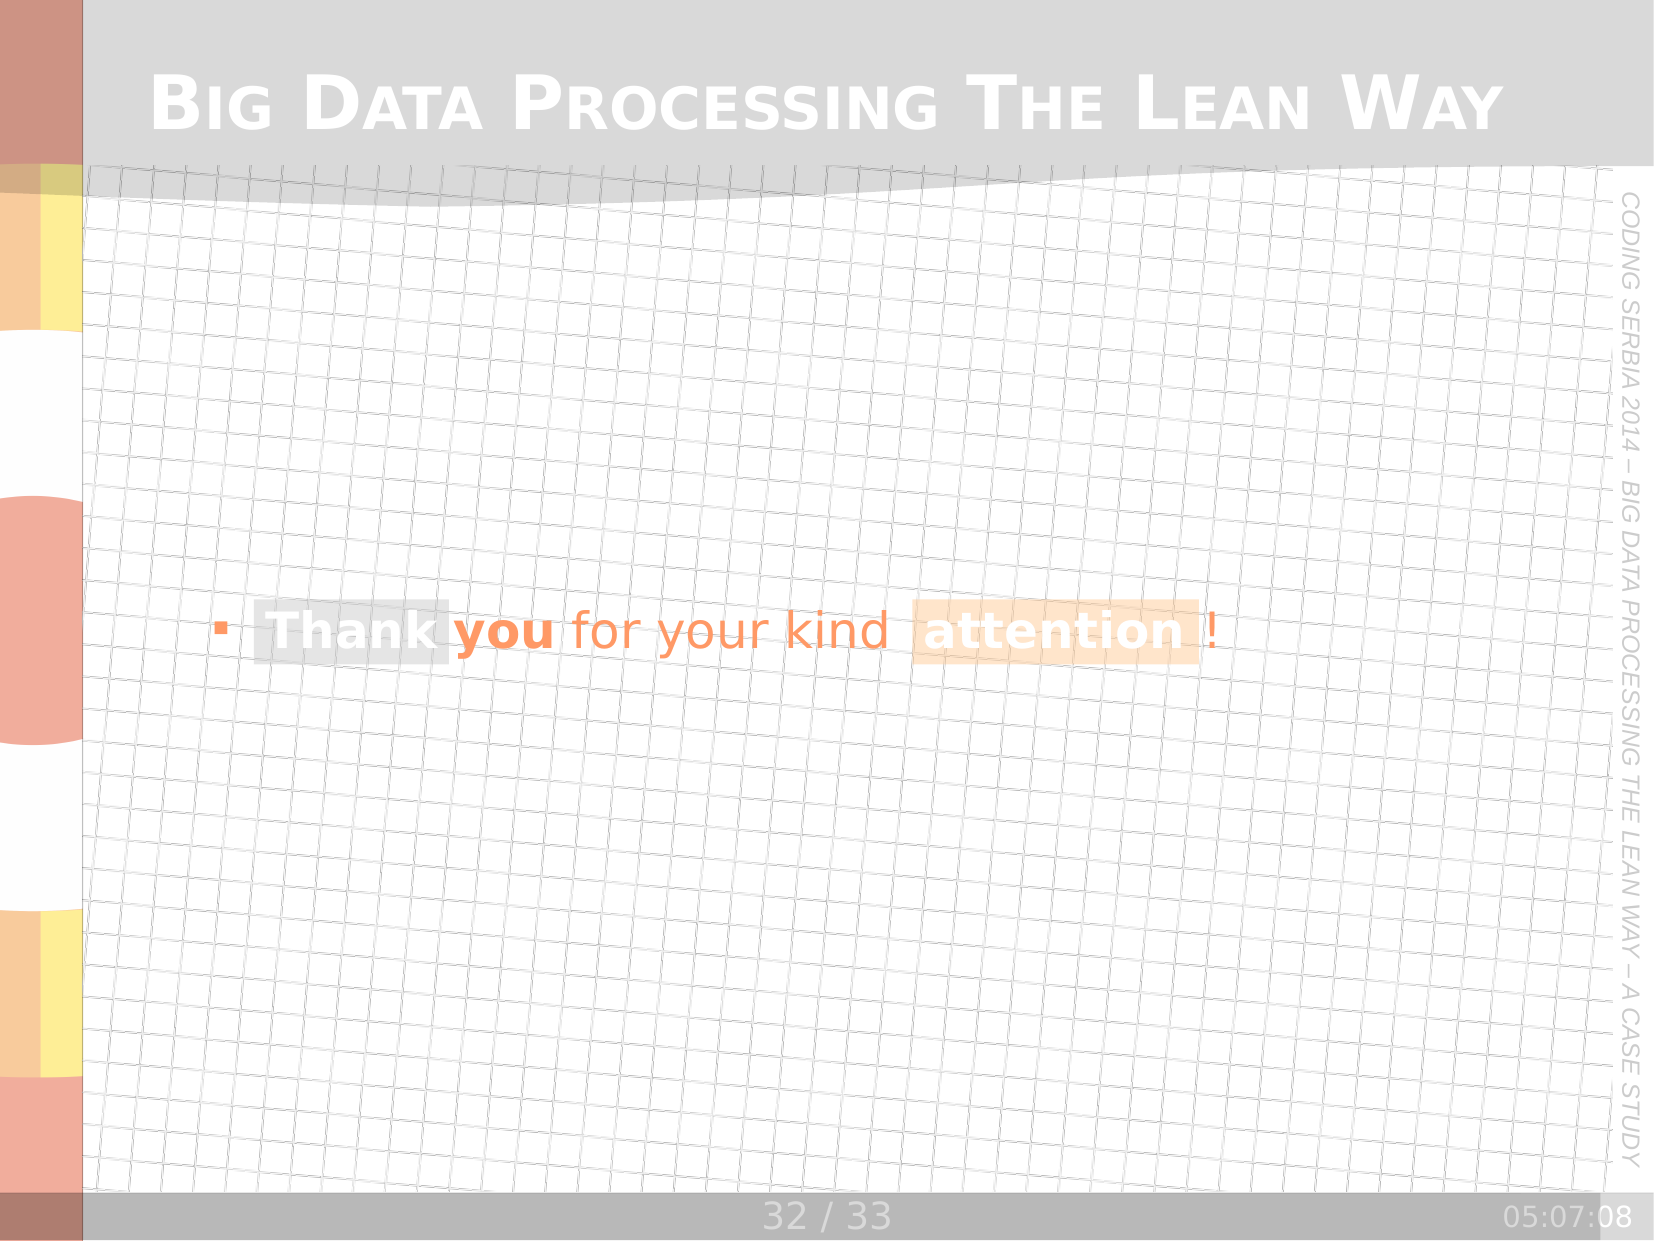

# BIG DATA PROCESSING THE LEAN WAY
Thank you for your kind attention !